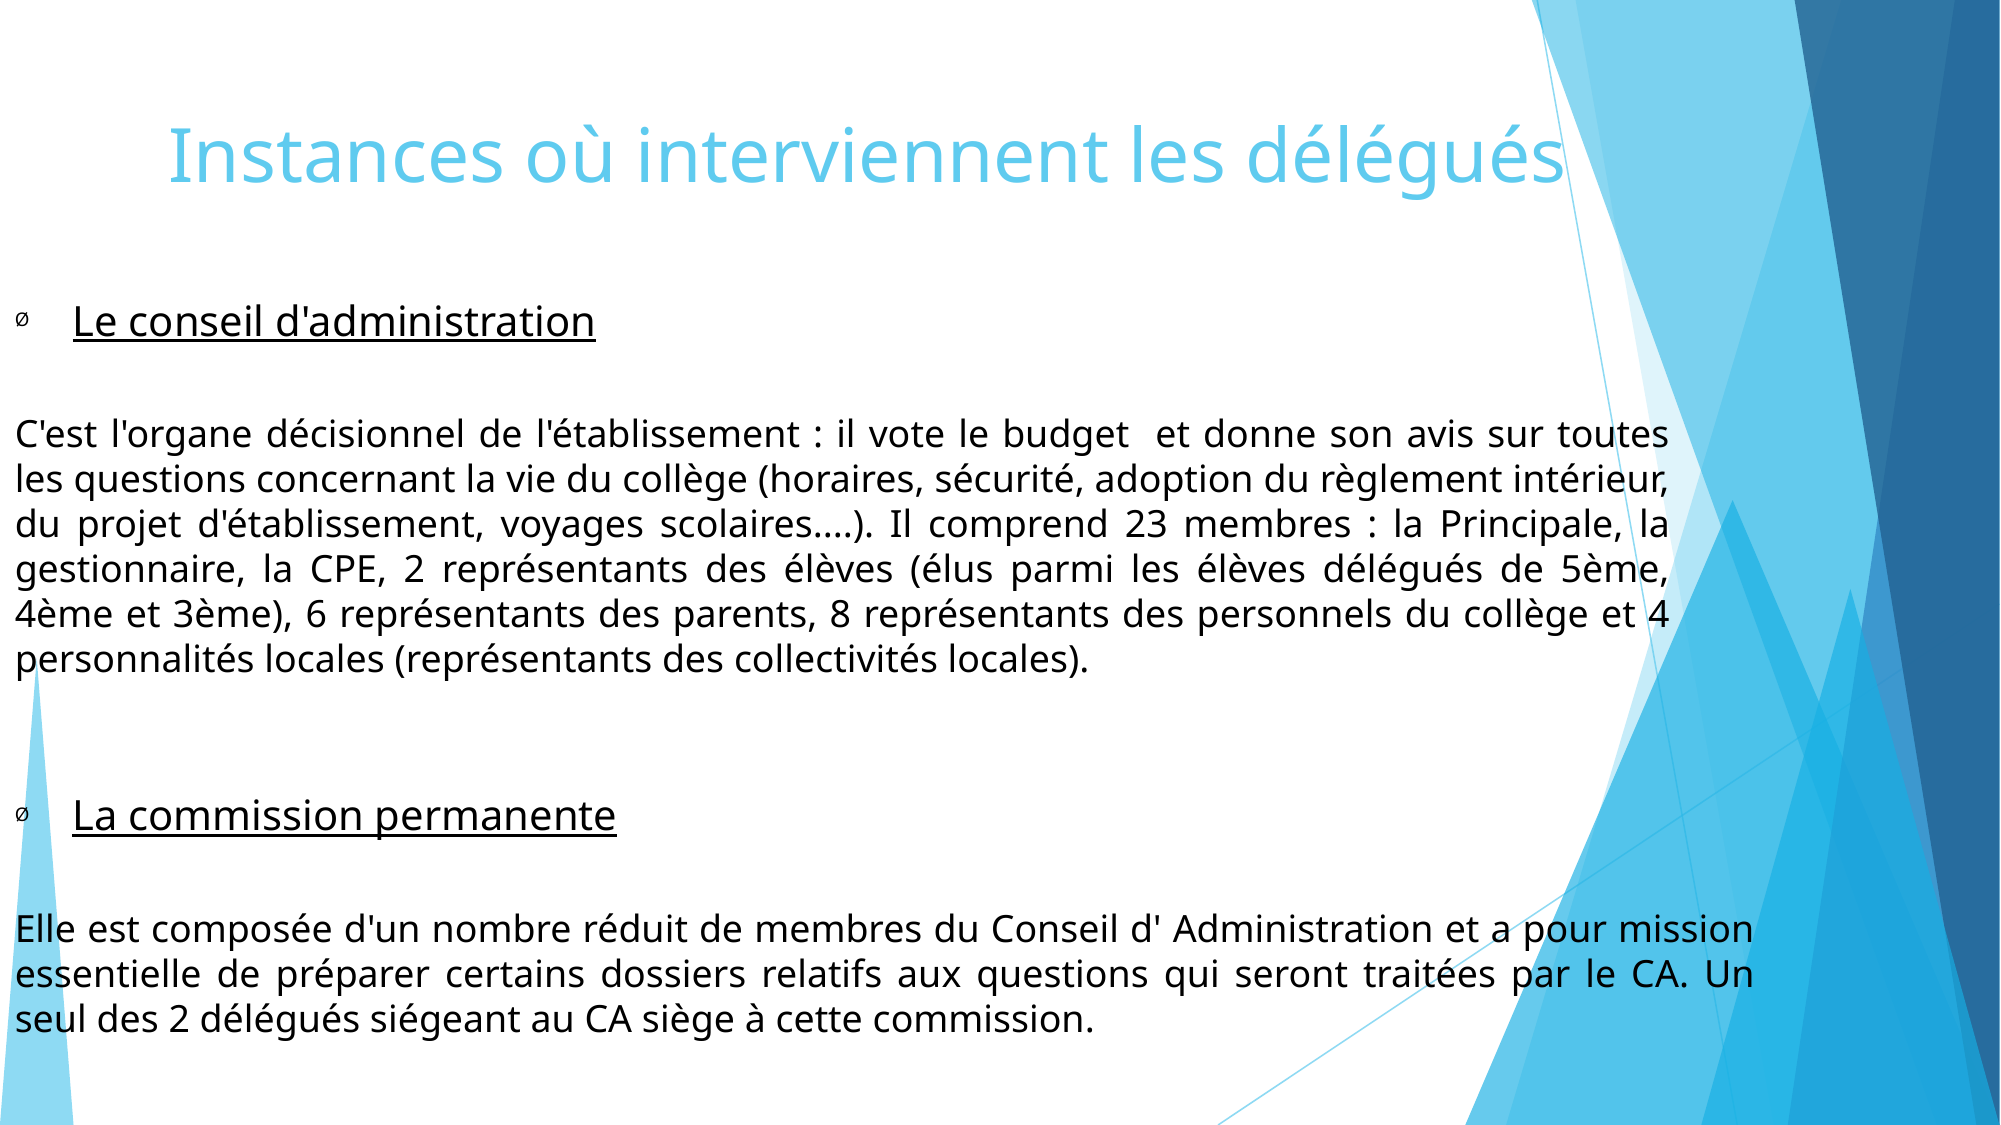

# Instances où interviennent les délégués
 Le conseil d'administration
C'est l'organe décisionnel de l'établissement : il vote le budget et donne son avis sur toutes les questions concernant la vie du collège (horaires, sécurité, adoption du règlement intérieur, du projet d'établissement, voyages scolaires....). Il comprend 23 membres : la Principale, la gestionnaire, la CPE, 2 représentants des élèves (élus parmi les élèves délégués de 5ème, 4ème et 3ème), 6 représentants des parents, 8 représentants des personnels du collège et 4 personnalités locales (représentants des collectivités locales).
 La commission permanente
Elle est composée d'un nombre réduit de membres du Conseil d' Administration et a pour mission essentielle de préparer certains dossiers relatifs aux questions qui seront traitées par le CA. Un seul des 2 délégués siégeant au CA siège à cette commission.